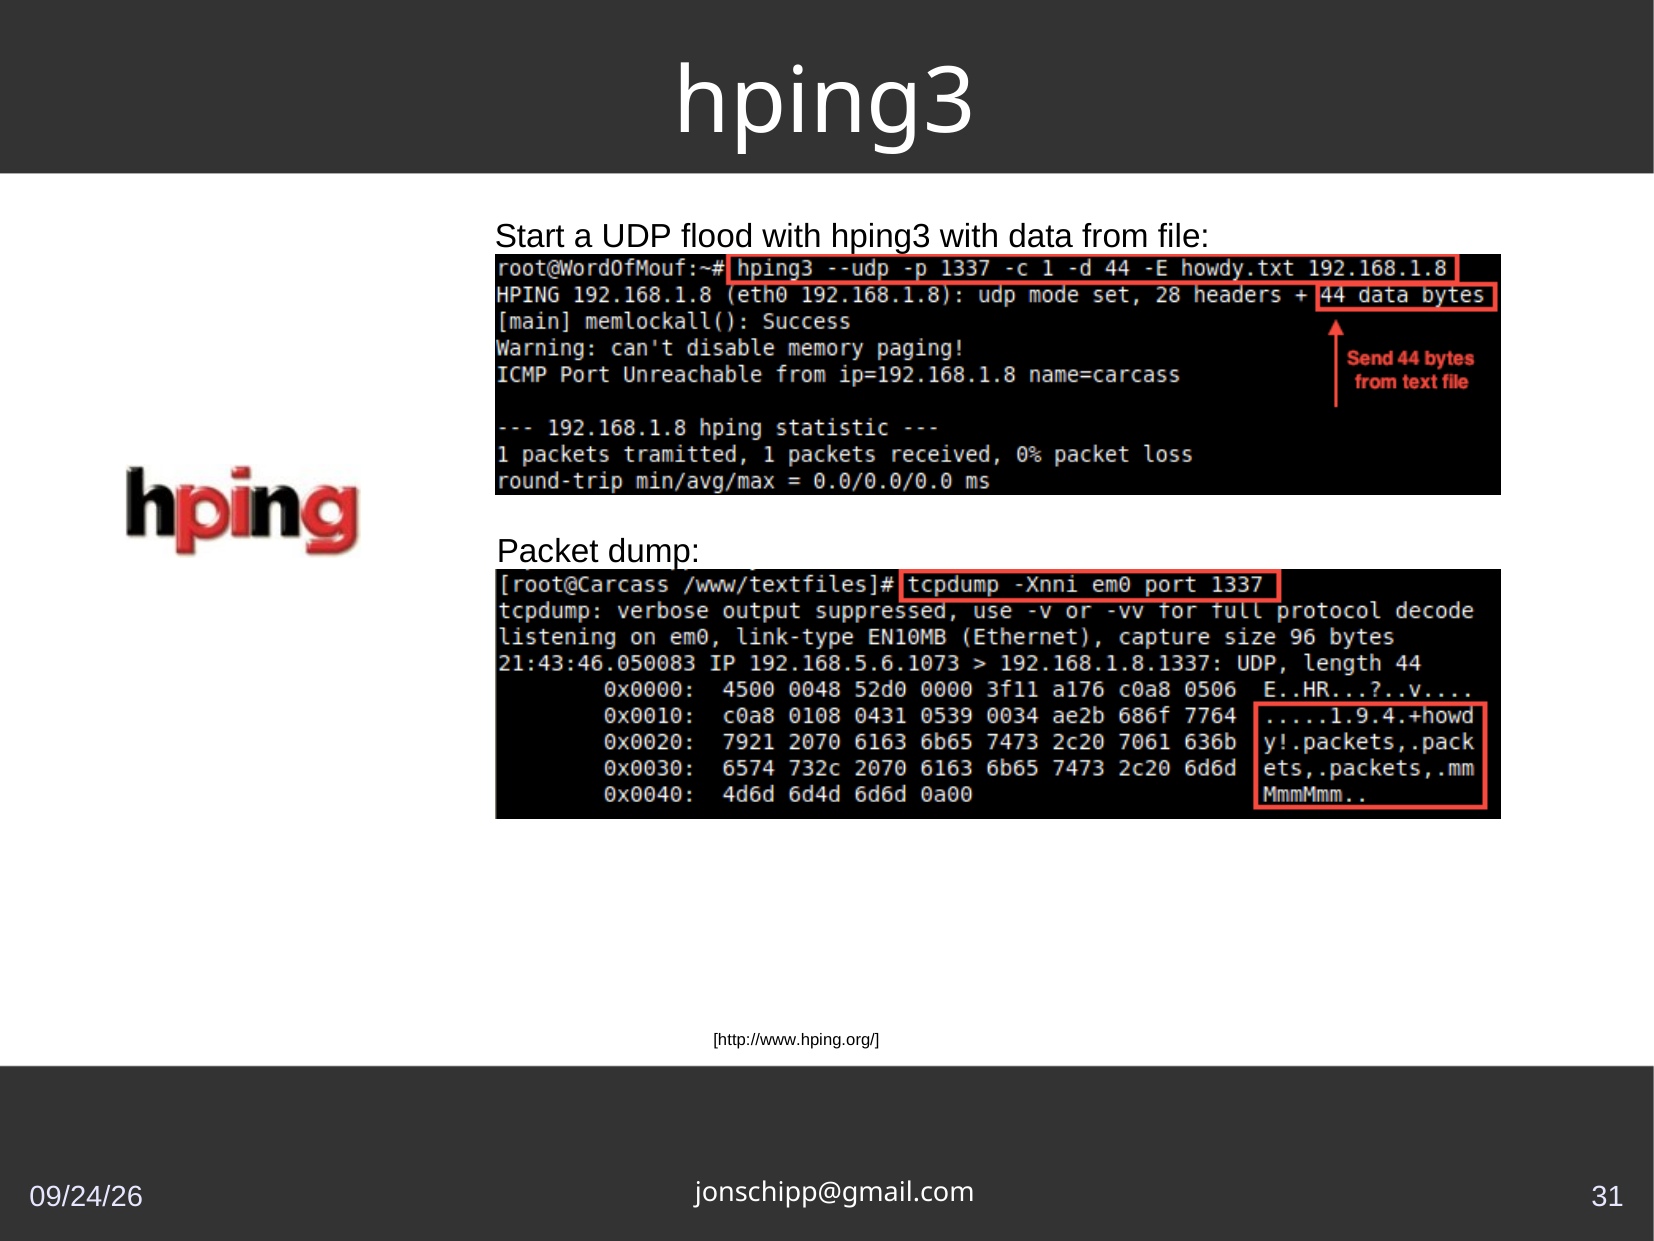

hping3
Start a UDP flood with hping3 with data from file:
Packet dump:
[http://www.hping.org/]
jonschipp@gmail.com